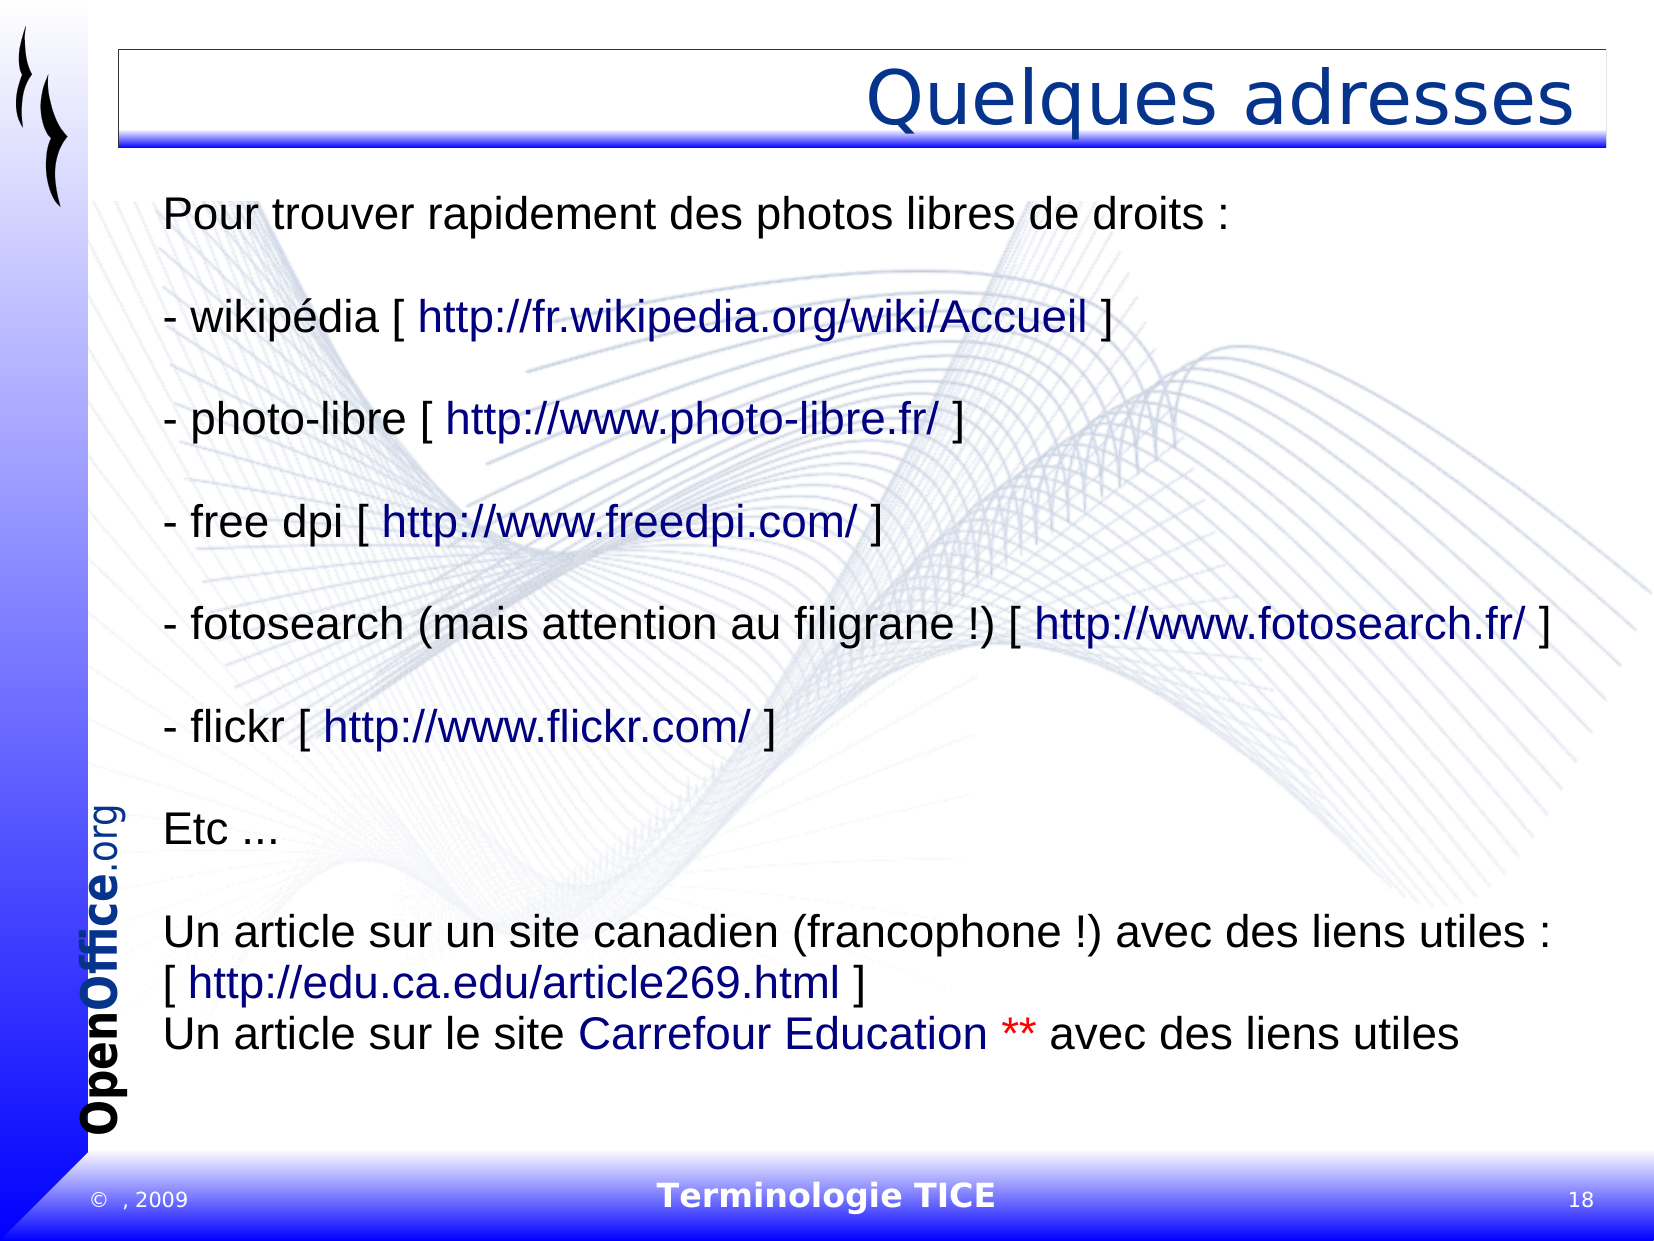

# Quelques adresses
Pour trouver rapidement des photos libres de droits :
- wikipédia [ http://fr.wikipedia.org/wiki/Accueil ]
- photo-libre [ http://www.photo-libre.fr/ ]
- free dpi [ http://www.freedpi.com/ ]
- fotosearch (mais attention au filigrane !) [ http://www.fotosearch.fr/ ]
- flickr [ http://www.flickr.com/ ]
Etc ...
Un article sur un site canadien (francophone !) avec des liens utiles :
[ http://edu.ca.edu/article269.html ]
Un article sur le site Carrefour Education ** avec des liens utiles